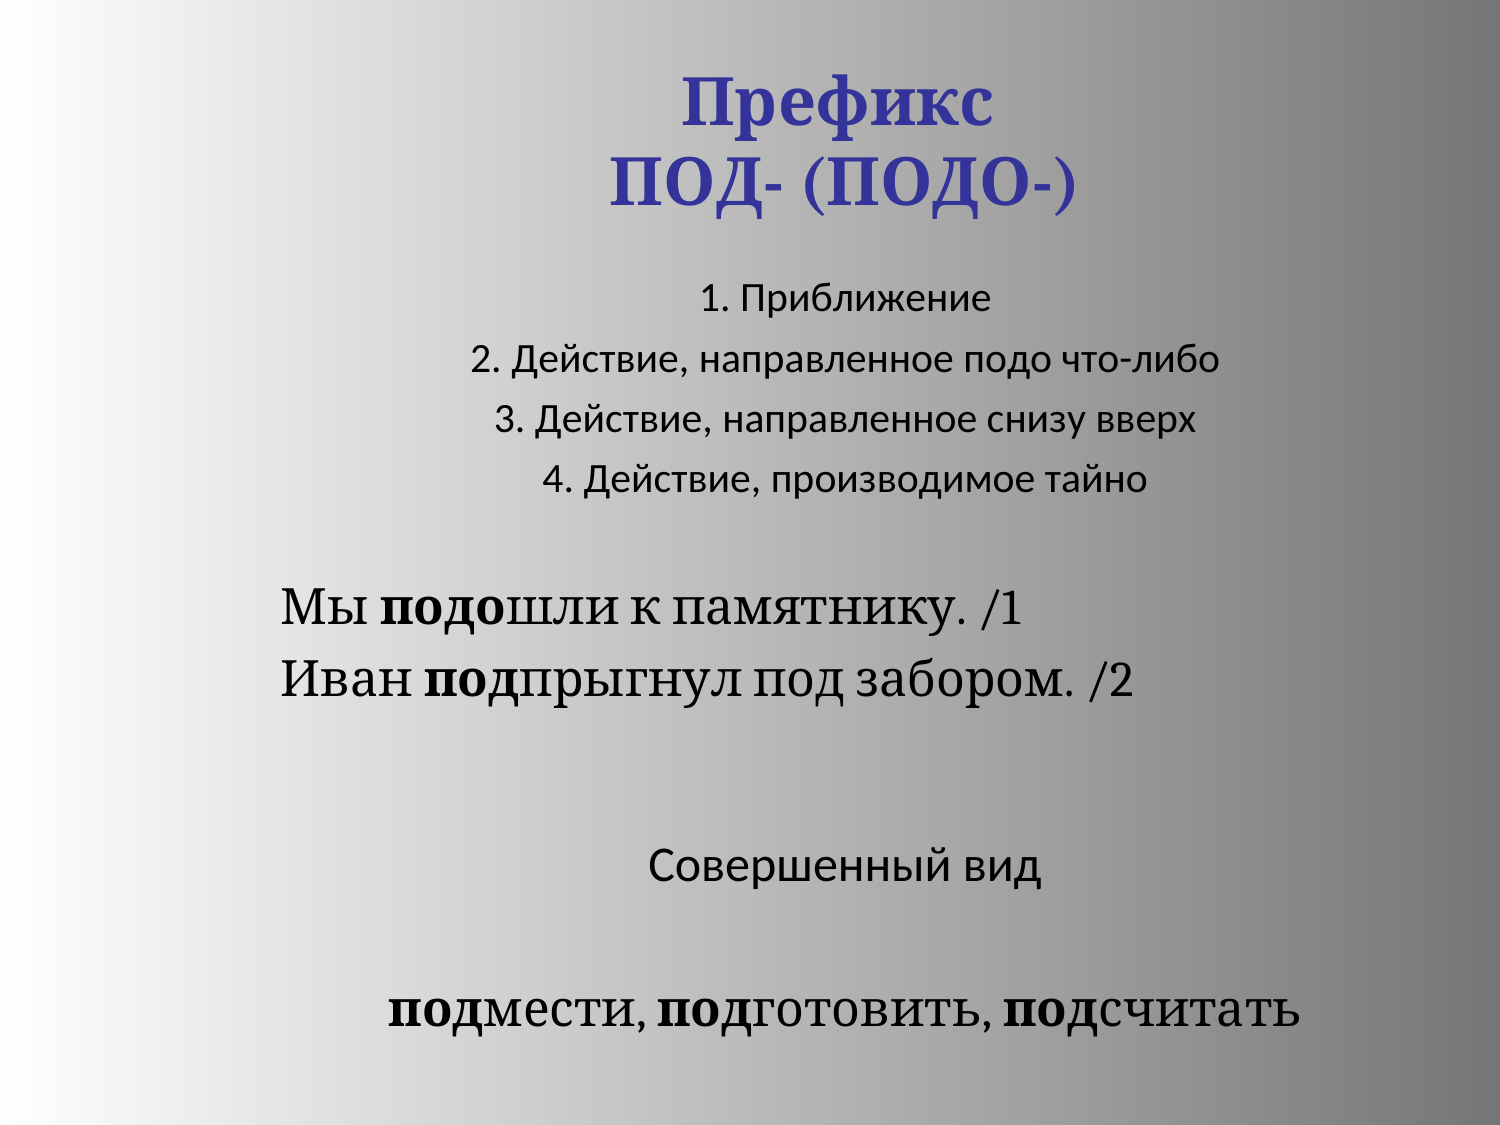

# Префикс ПОД- (ПОДО-)
1. Приближение
2. Действие, направленное подо что-либо
3. Действие, направленное снизу вверх
4. Действие, производимое тайно
Мы подошли к памятнику. /1
Иван подпрыгнул под забором. /2
Совершенный вид
подмести, подготовить, подсчитать